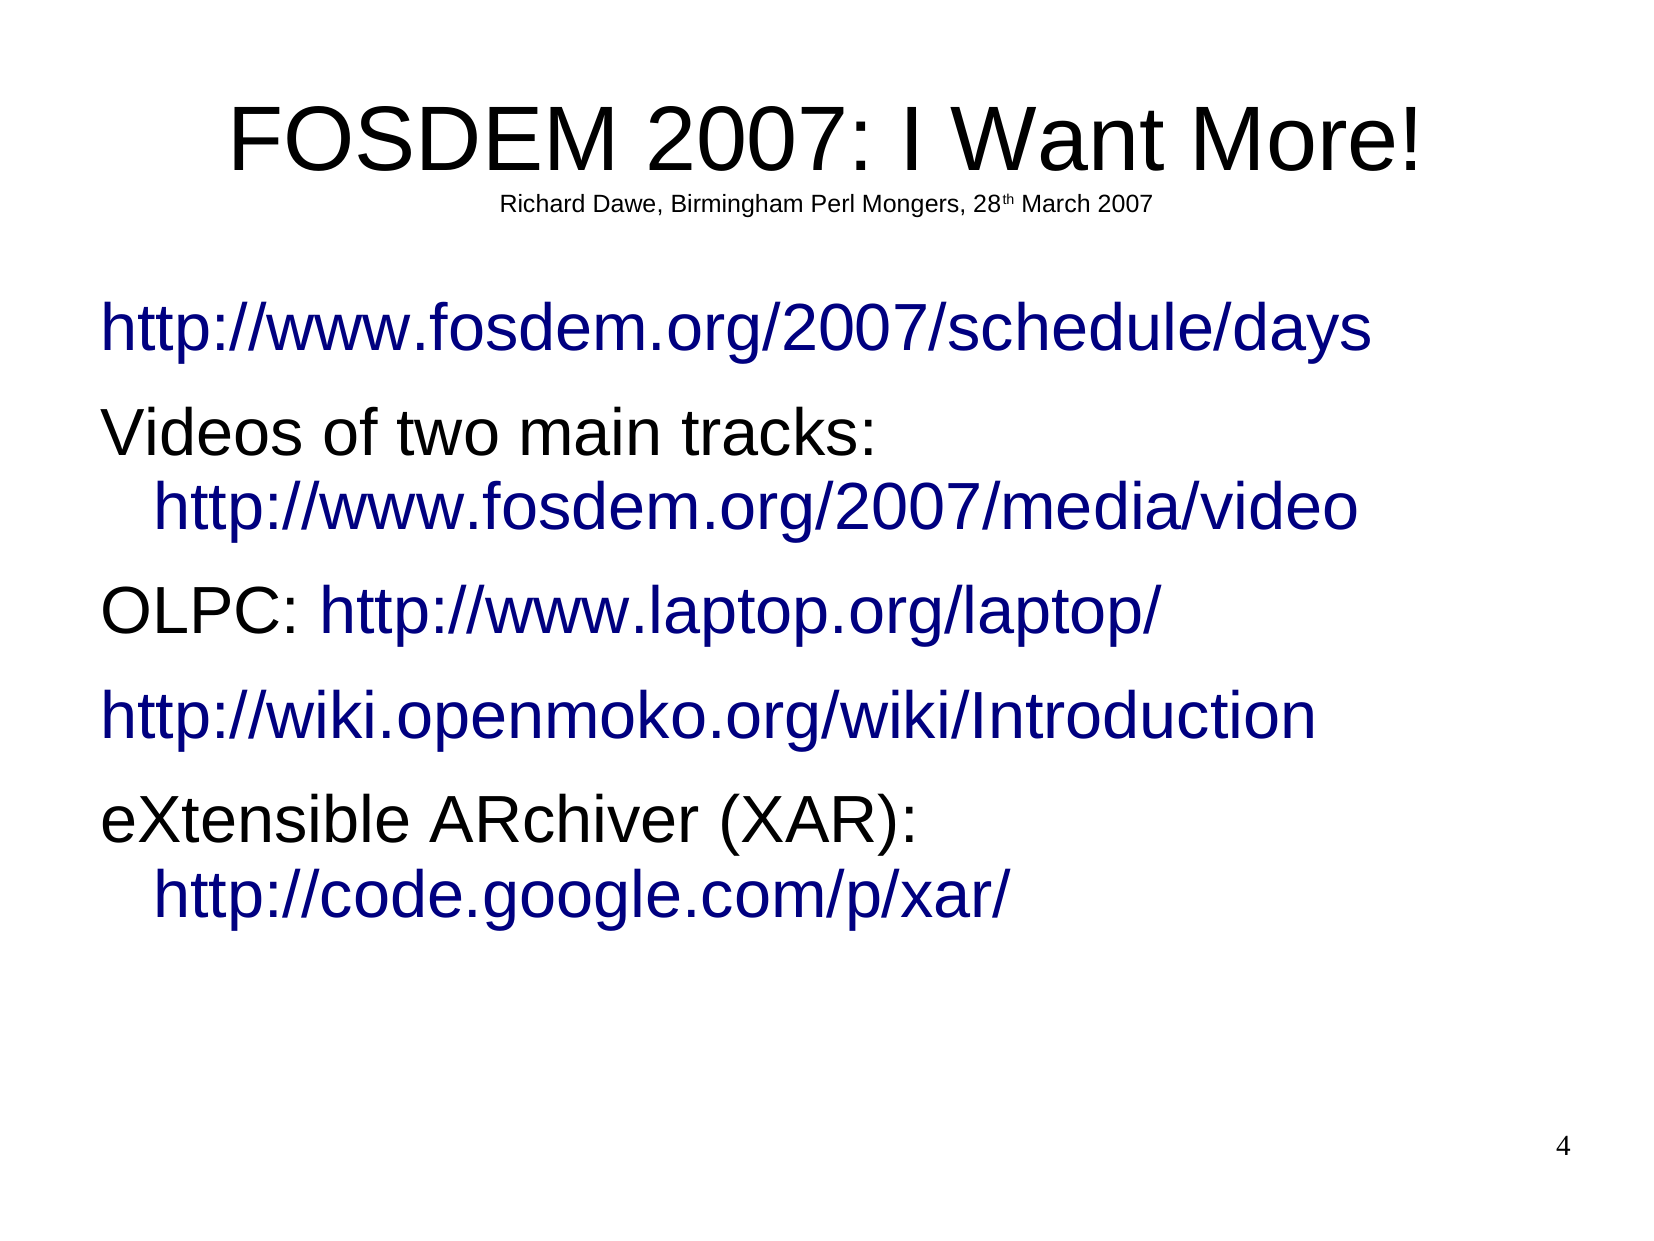

# FOSDEM 2007: I Want More! Richard Dawe, Birmingham Perl Mongers, 28th March 2007
http://www.fosdem.org/2007/schedule/days
Videos of two main tracks: http://www.fosdem.org/2007/media/video
OLPC: http://www.laptop.org/laptop/
http://wiki.openmoko.org/wiki/Introduction
eXtensible ARchiver (XAR): http://code.google.com/p/xar/
4